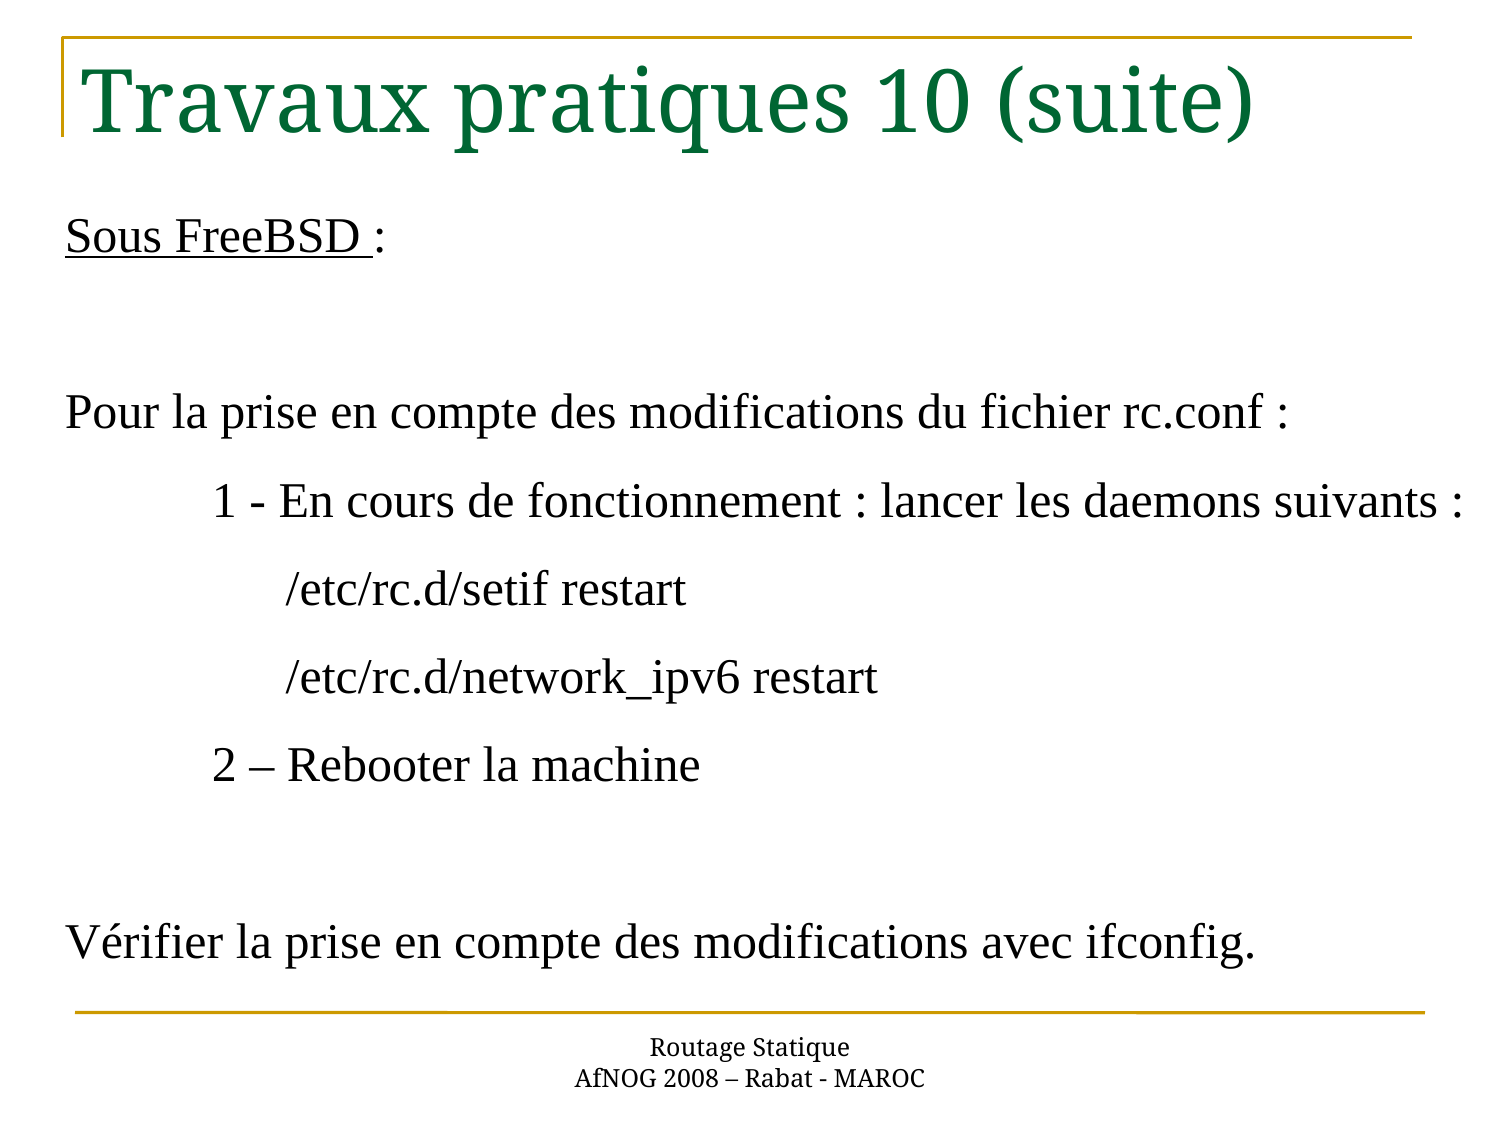

Travaux pratiques 10 (suite)
Sous FreeBSD :
Pour la prise en compte des modifications du fichier rc.conf :
		1 - En cours de fonctionnement : lancer les daemons suivants :
			/etc/rc.d/setif restart
			/etc/rc.d/network_ipv6 restart
		2 – Rebooter la machine
Vérifier la prise en compte des modifications avec ifconfig.
#